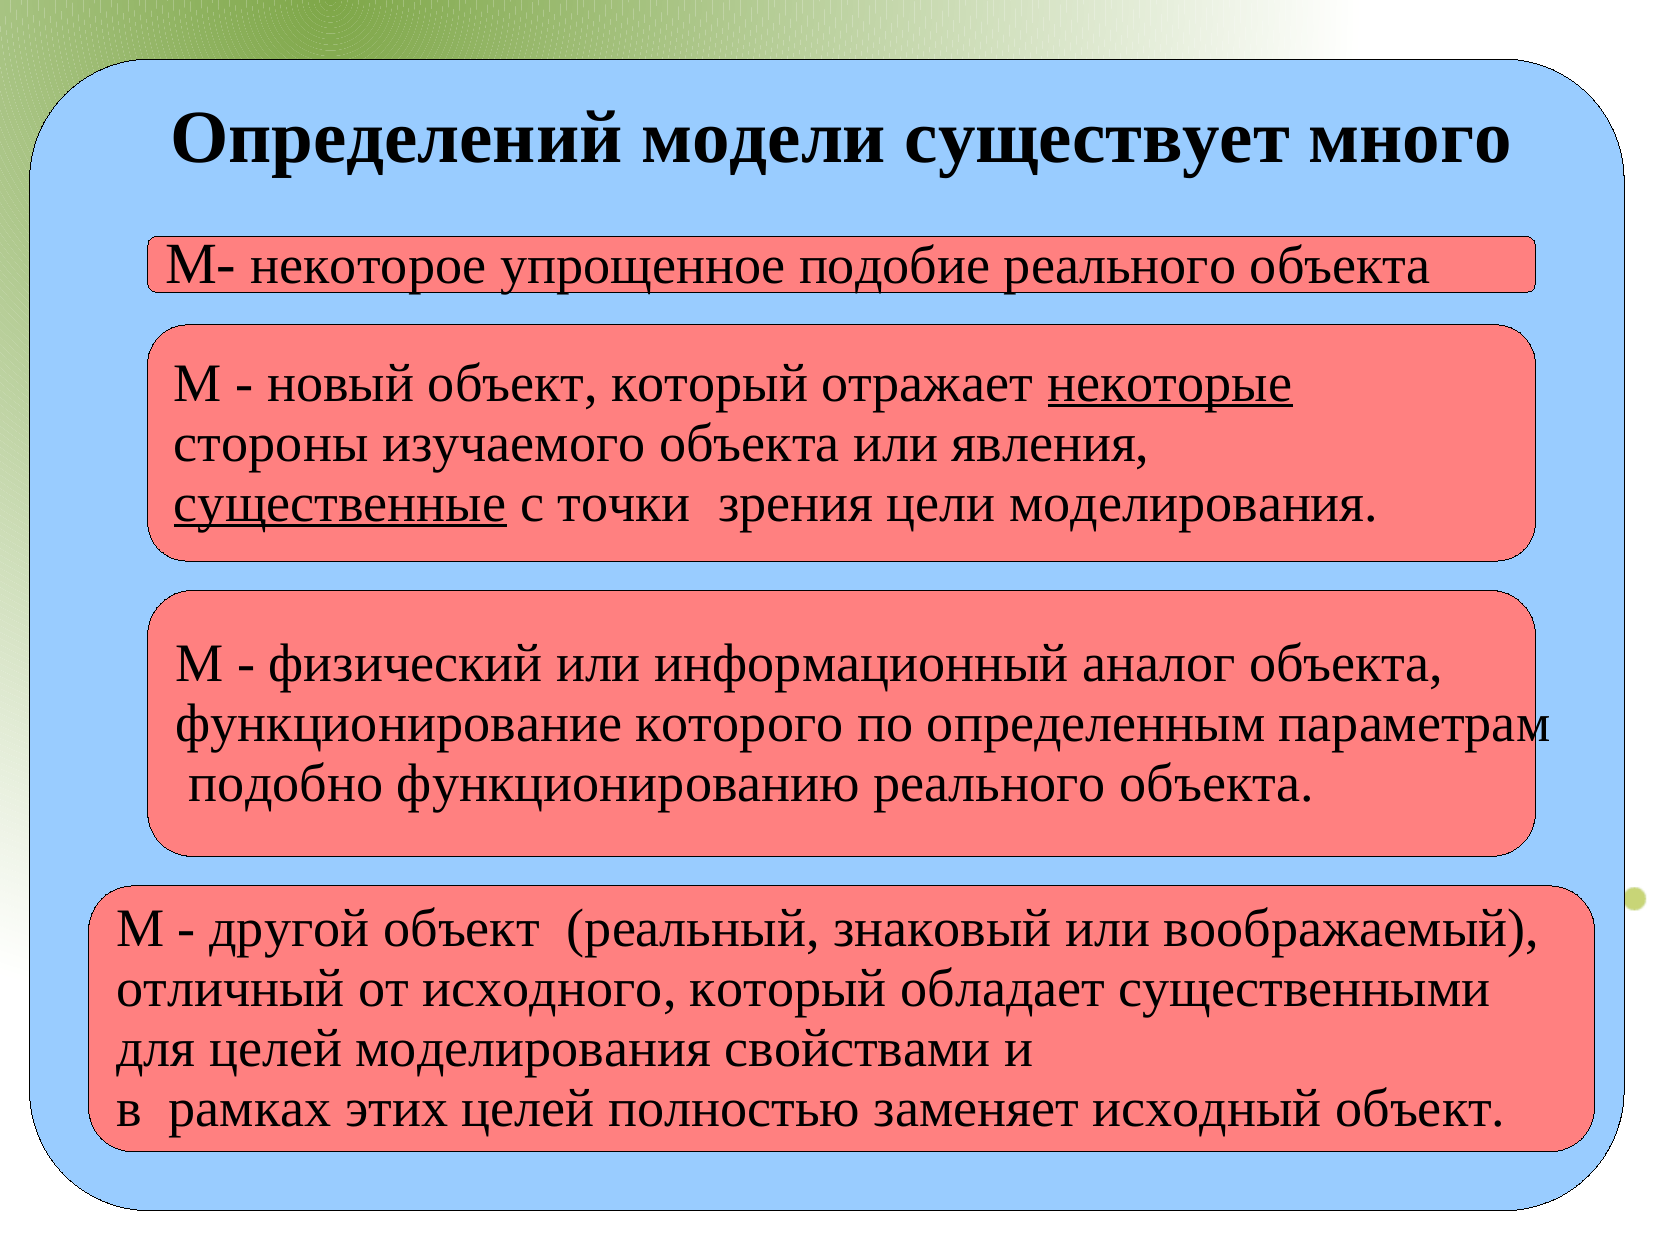

Определений модели существует много
М- некоторое упрощенное подобие реального объекта
М - новый объект, который отражает некоторые
стороны изучаемого объекта или явления,
существенные с точки зрения цели моделирования.
М - физический или информационный аналог объекта,
функционирование которого по определенным параметрам
 подобно функционированию реального объекта.
М - другой объект  (реальный, знаковый или воображаемый), 
отличный от исходного, который обладает существенными
для целей моделирования свойствами и
в  рамках этих целей полностью заменяет исходный объект.